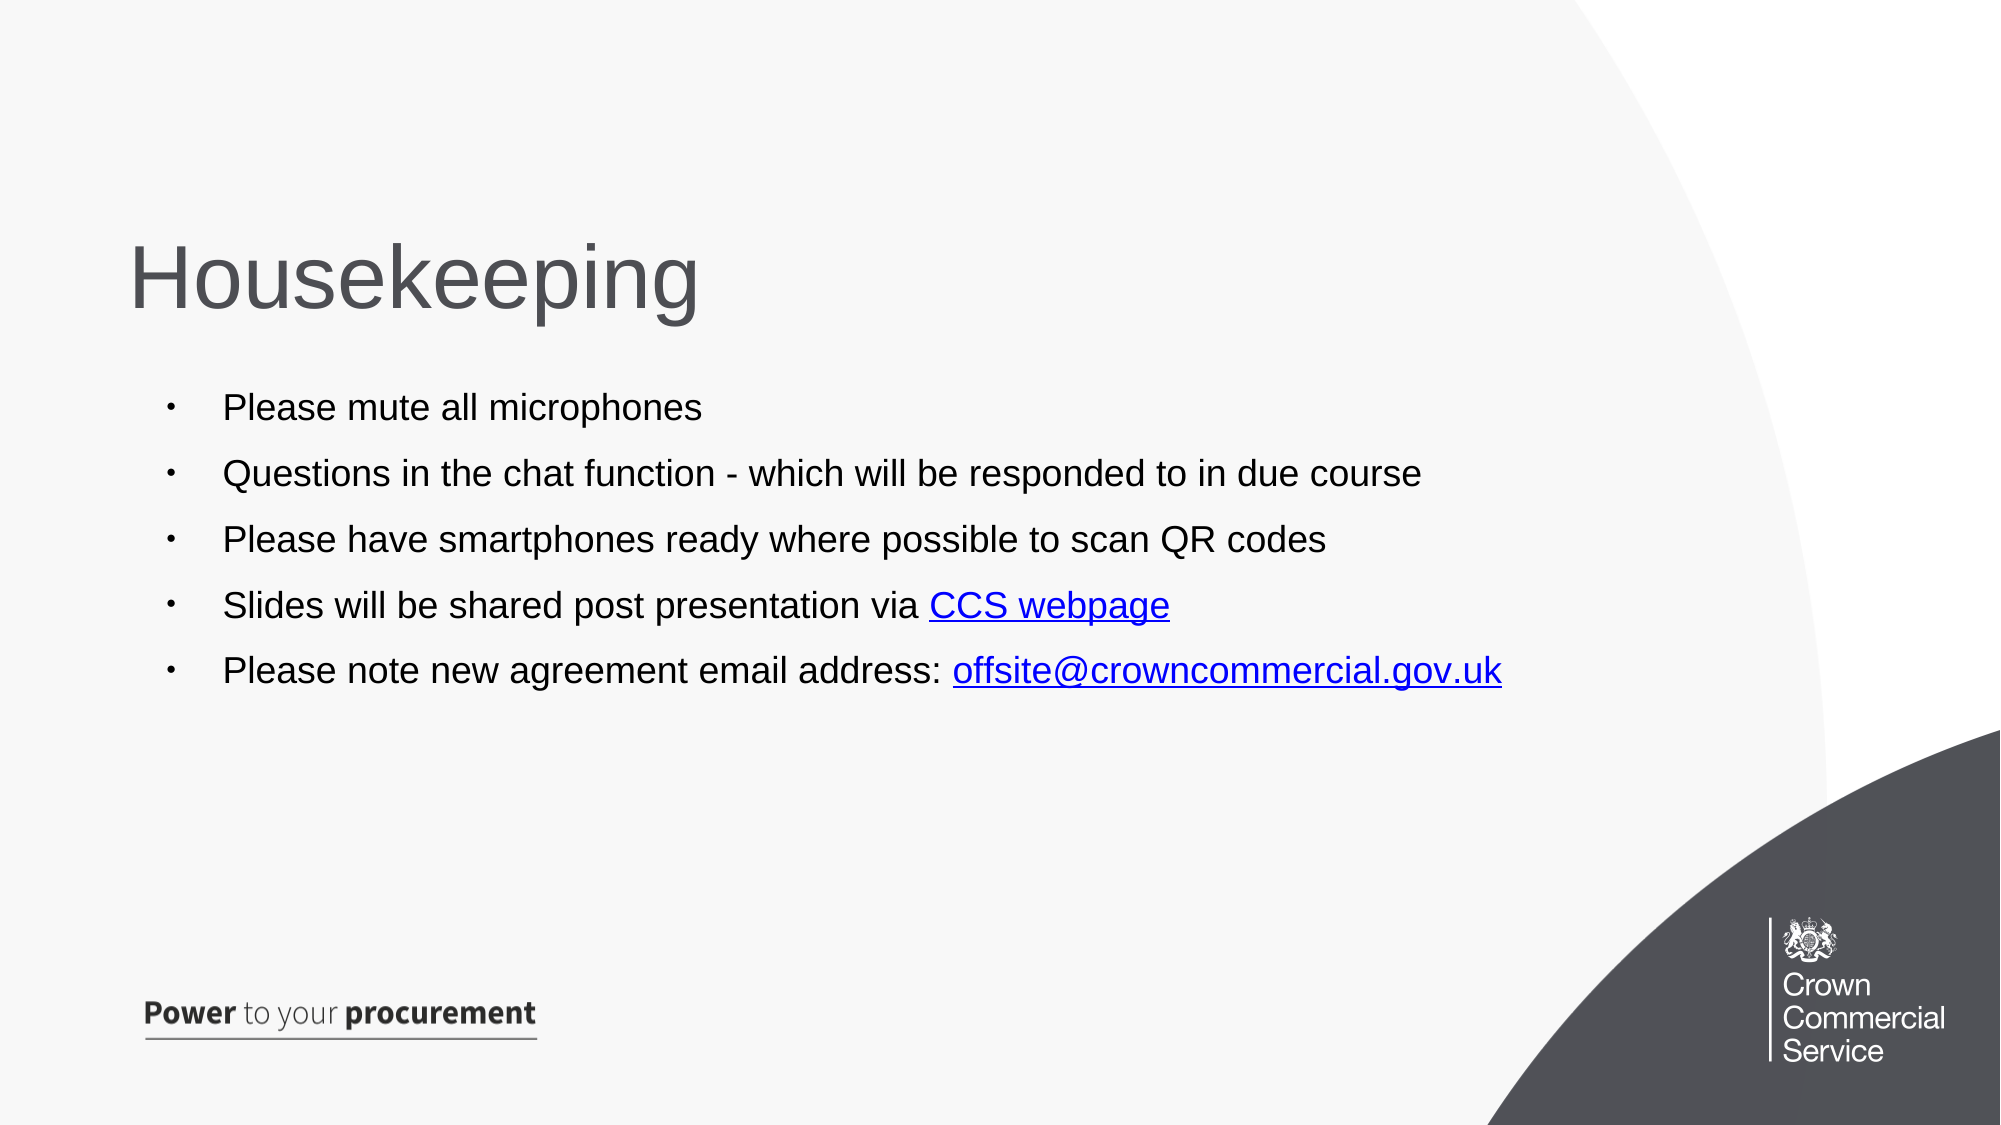

# Housekeeping
Please mute all microphones
Questions in the chat function - which will be responded to in due course
Please have smartphones ready where possible to scan QR codes
Slides will be shared post presentation via CCS webpage
Please note new agreement email address: offsite@crowncommercial.gov.uk